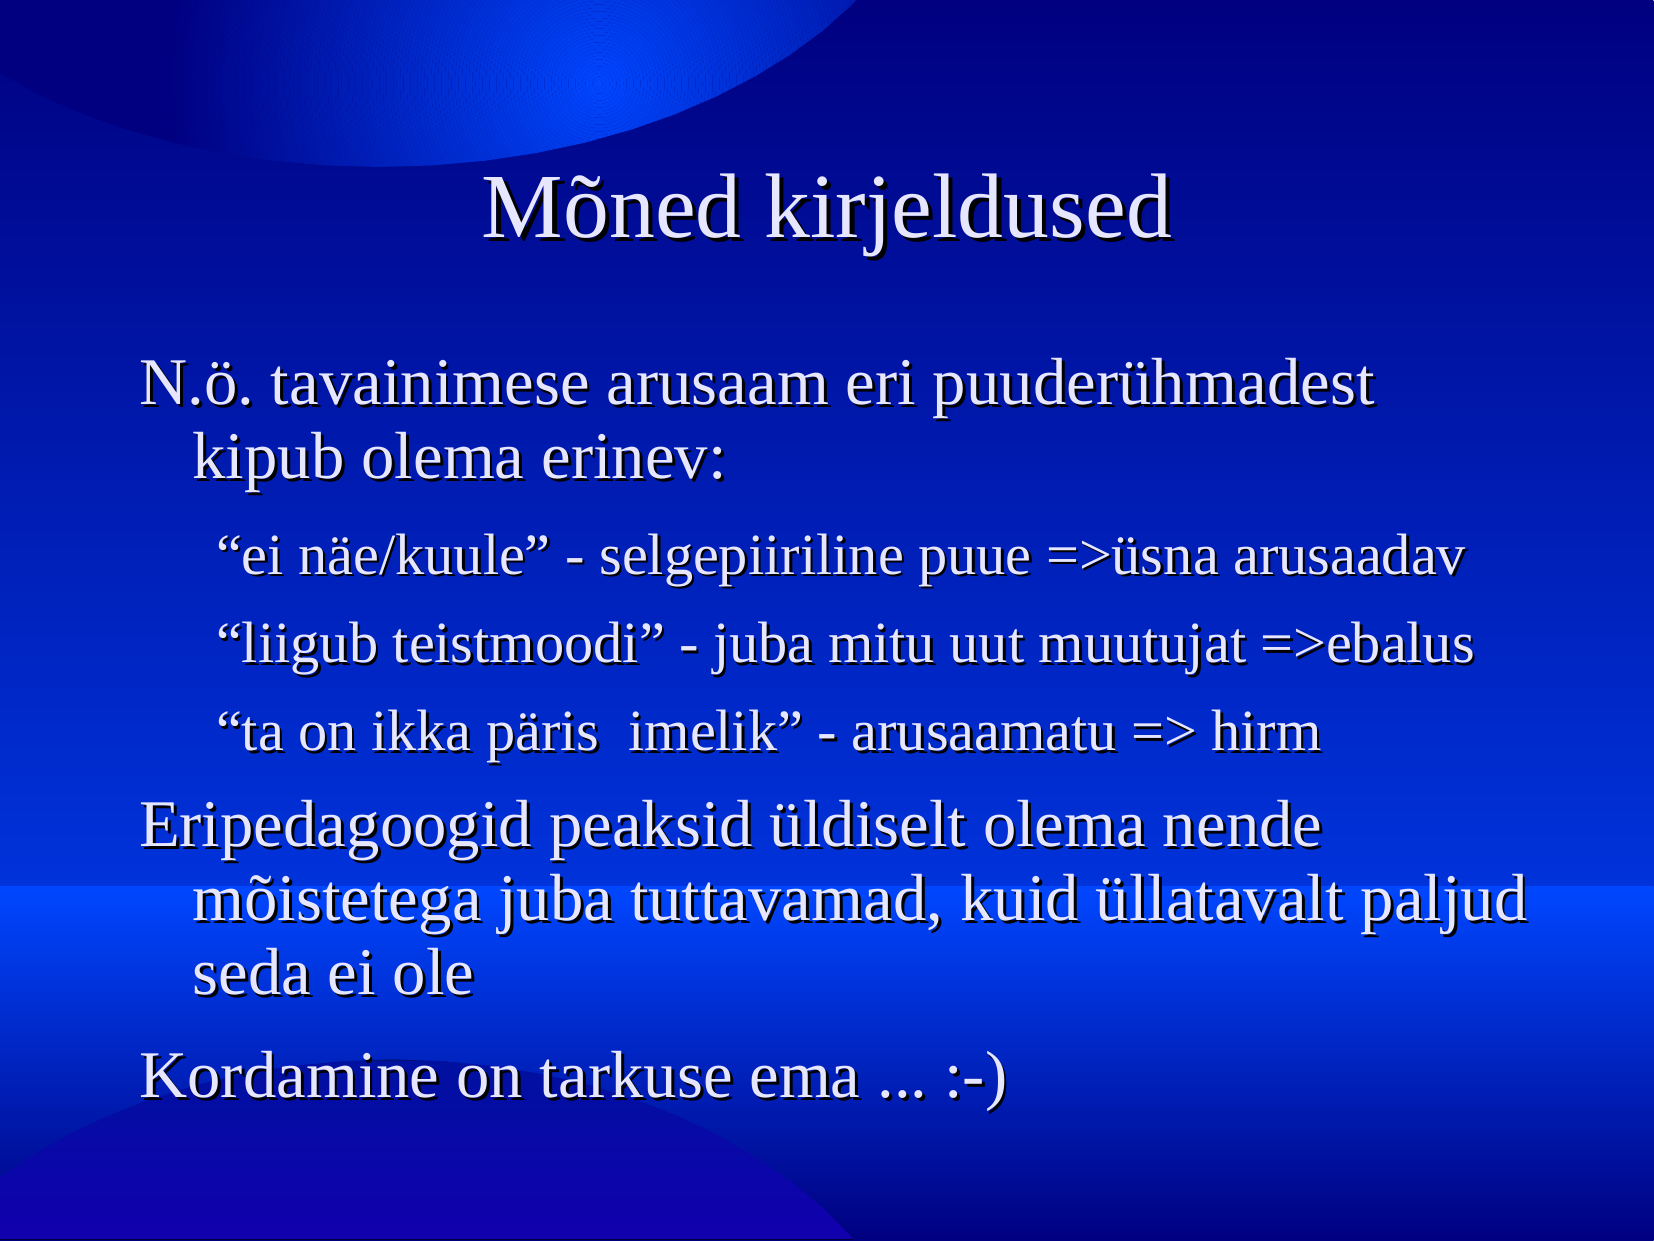

# Mõned kirjeldused
N.ö. tavainimese arusaam eri puuderühmadest kipub olema erinev:
“ei näe/kuule” - selgepiiriline puue =>üsna arusaadav
“liigub teistmoodi” - juba mitu uut muutujat =>ebalus
“ta on ikka päris imelik” - arusaamatu => hirm
Eripedagoogid peaksid üldiselt olema nende mõistetega juba tuttavamad, kuid üllatavalt paljud seda ei ole
Kordamine on tarkuse ema ... :-)